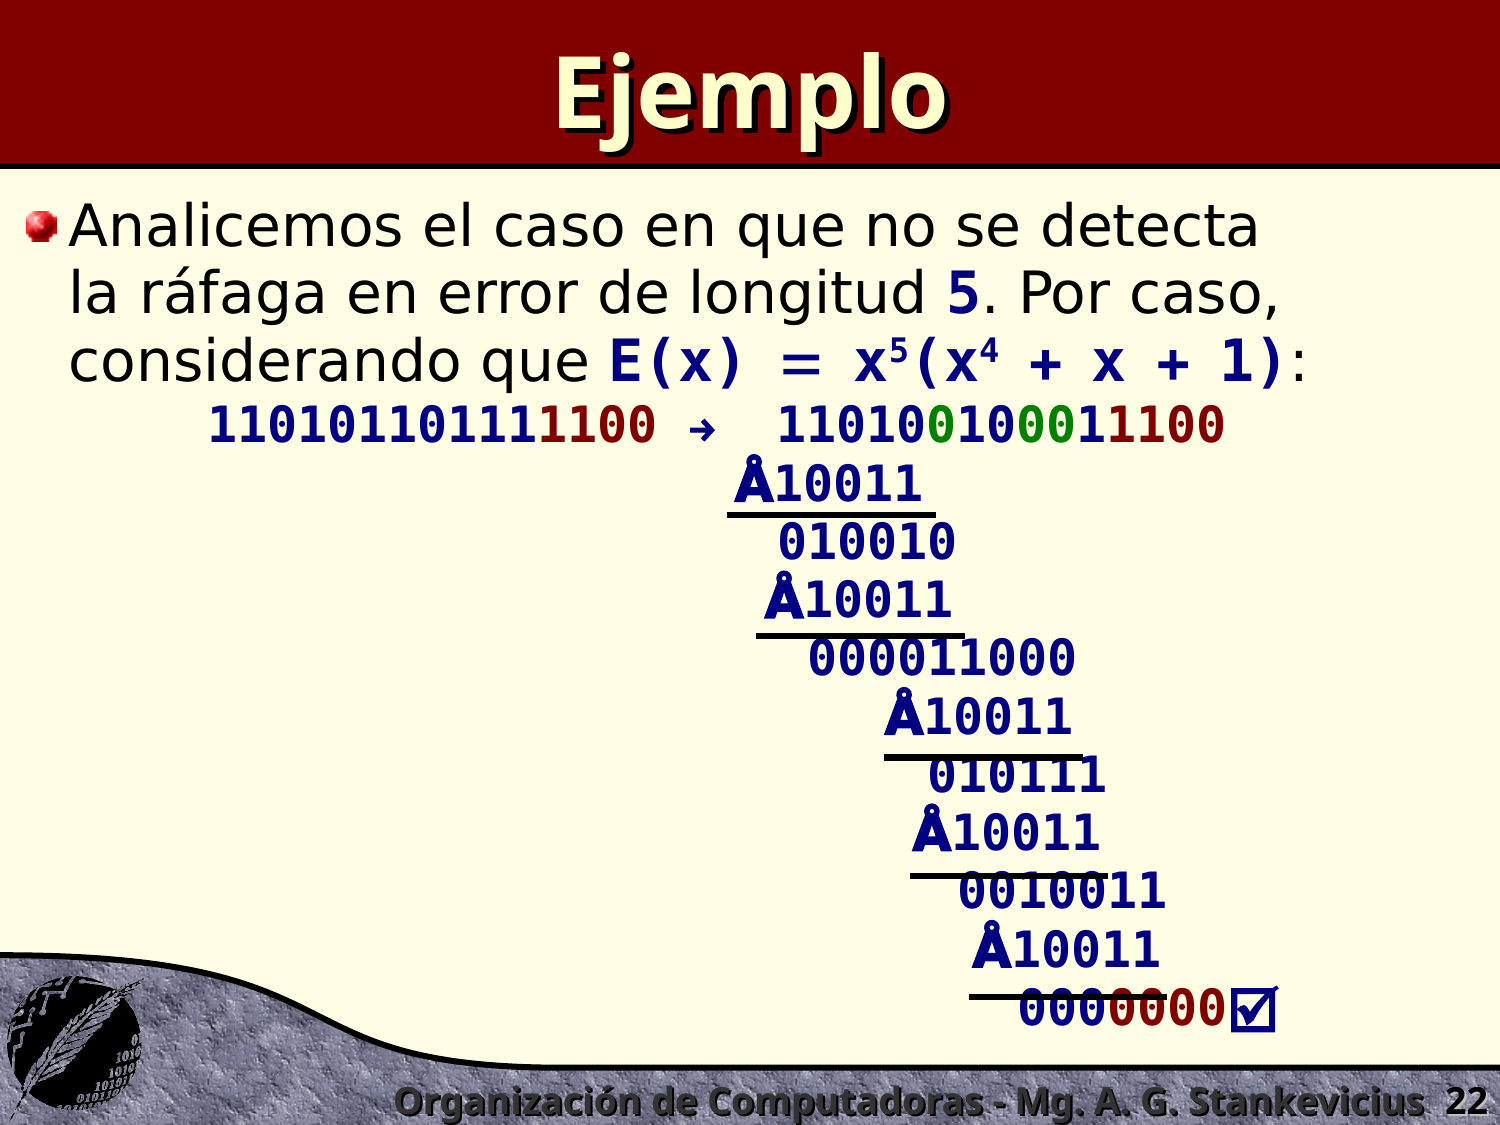

# Ejemplo
Analicemos el caso en que no se detecta
la ráfaga en error de longitud 5. Por caso, considerando que E(x) = x5(x4 + x + 1):
110101101111100 → 110100100011100
 Å10011
 010010
 Å10011
 000011000
 Å10011
 010111
 Å10011
 0010011
 Å10011
 0000000
☑
22